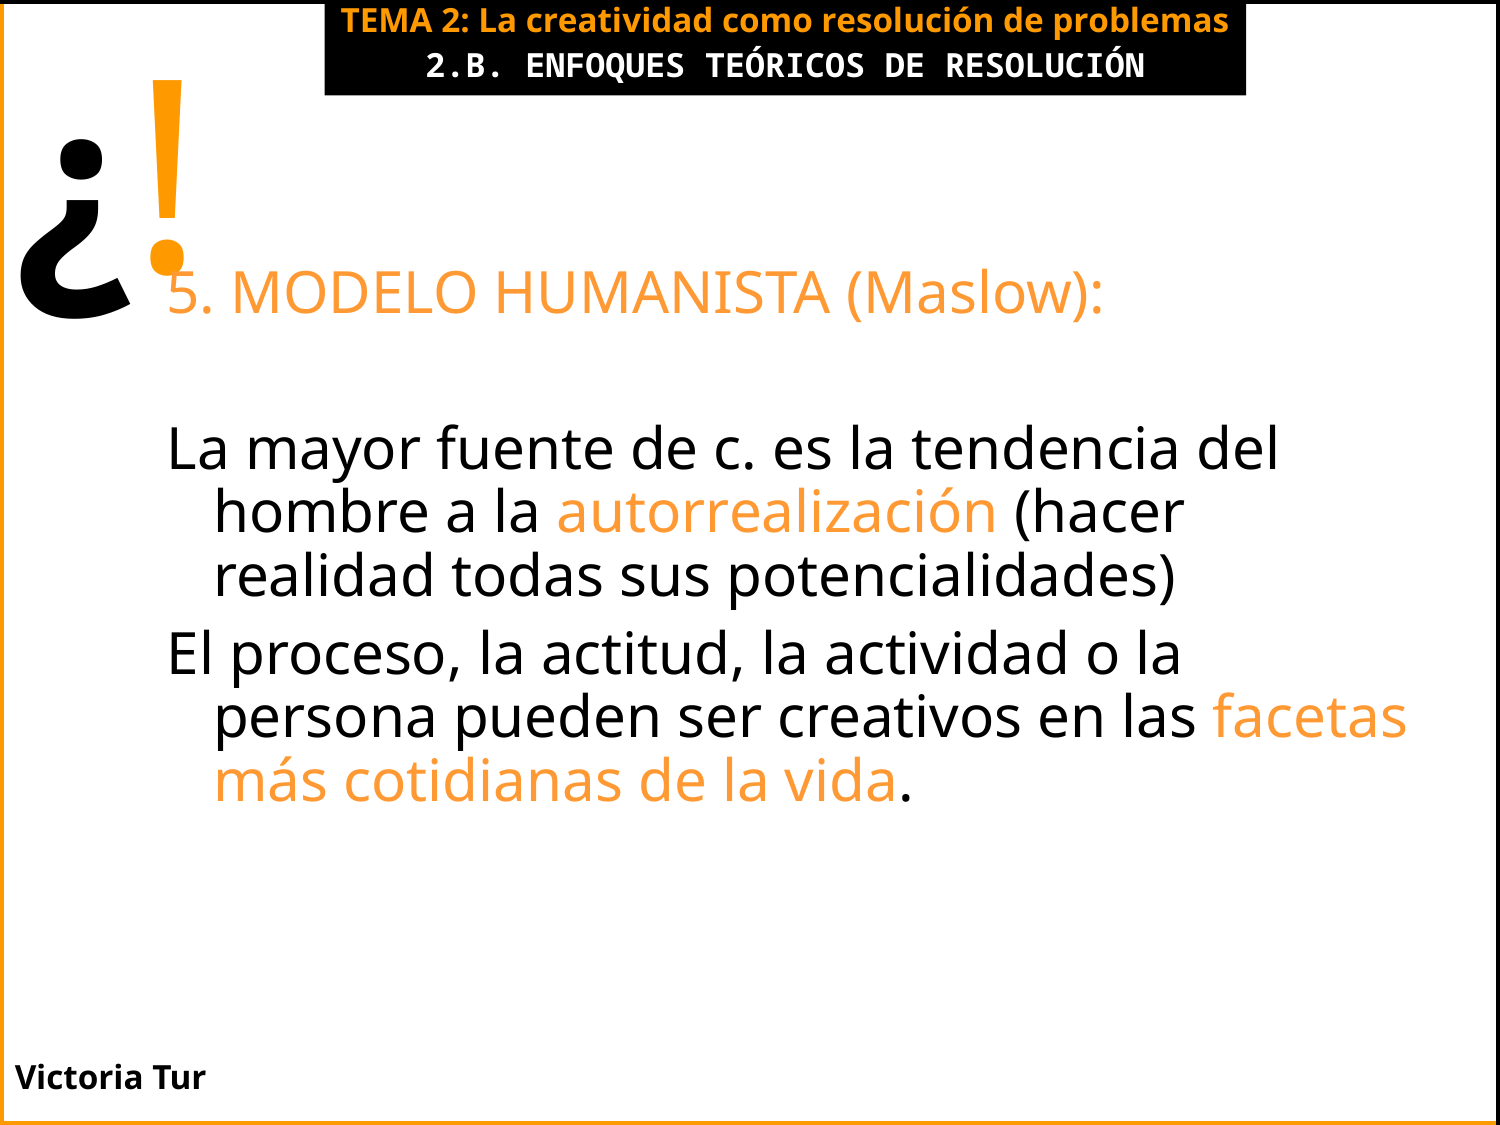

# 5. MODELO HUMANISTA (Maslow):
La mayor fuente de c. es la tendencia del hombre a la autorrealización (hacer realidad todas sus potencialidades)
El proceso, la actitud, la actividad o la persona pueden ser creativos en las facetas más cotidianas de la vida.